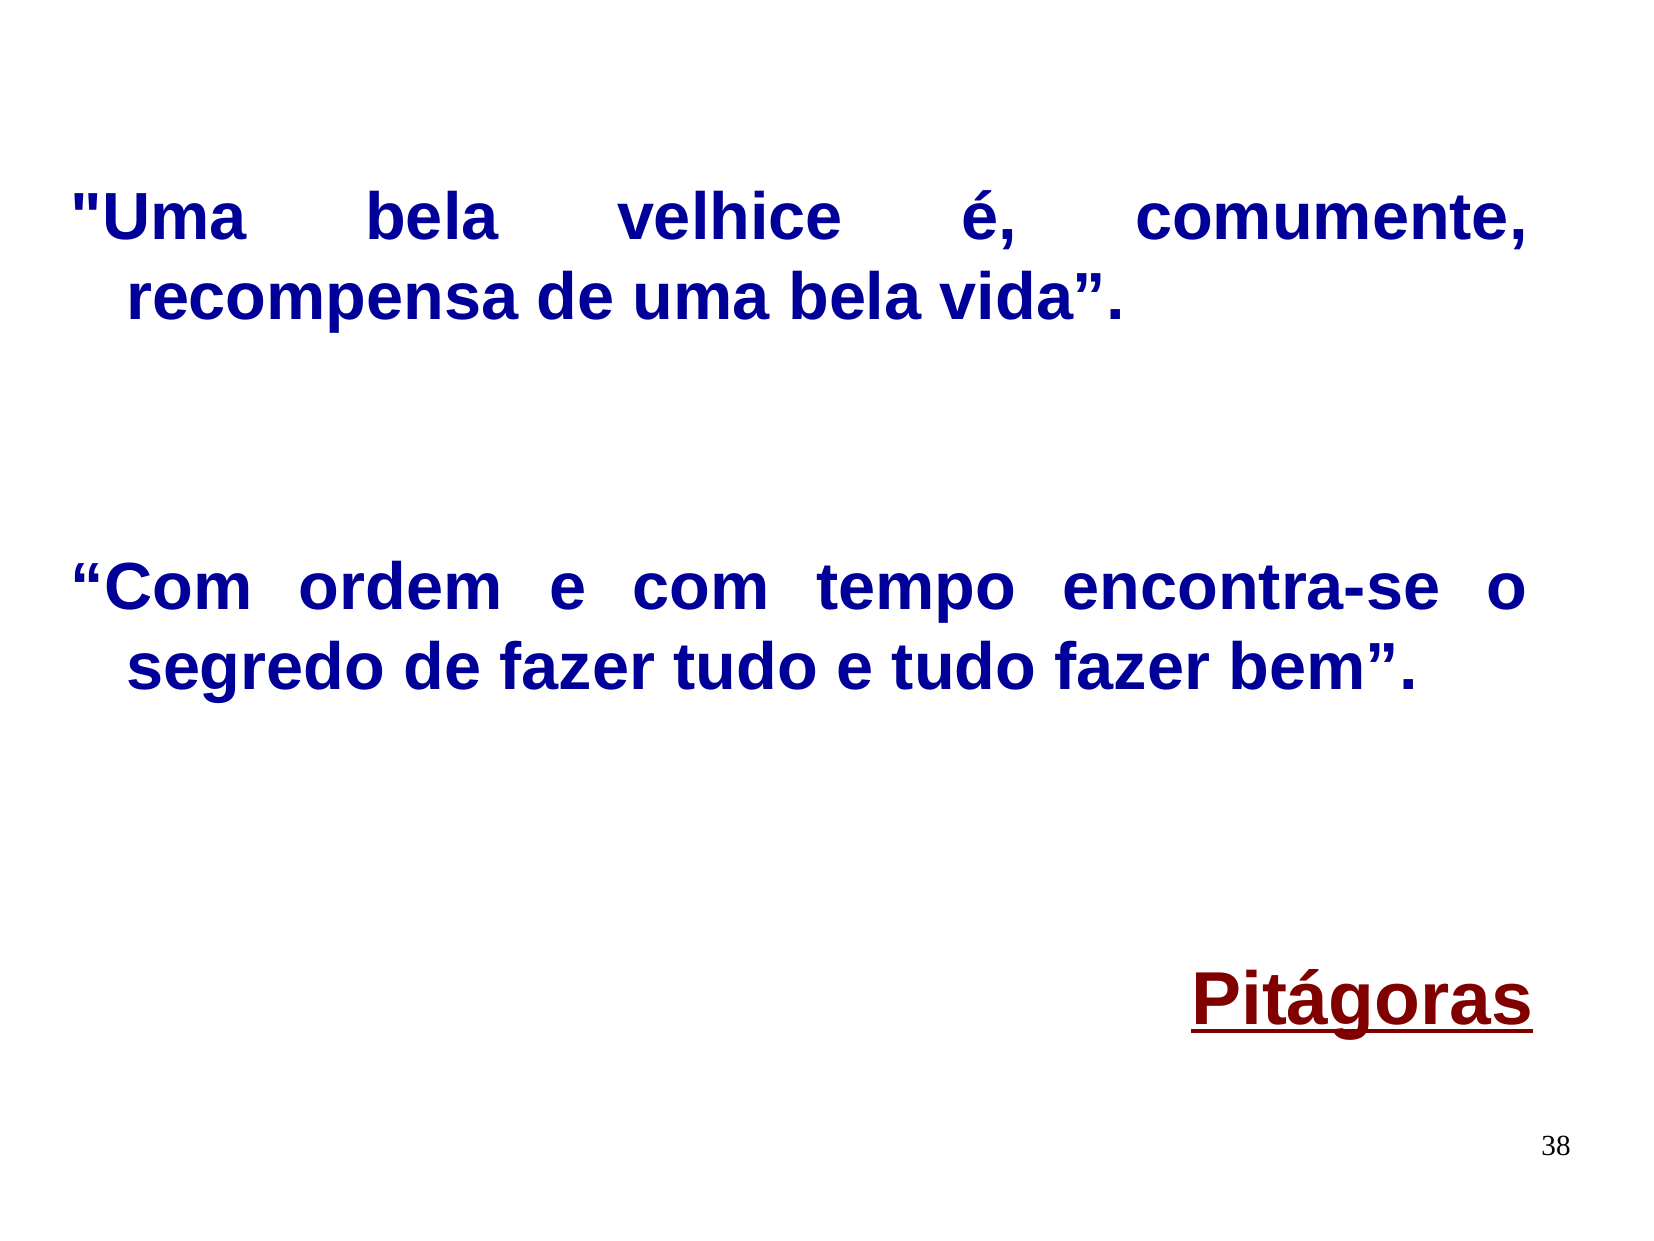

"Uma bela velhice é, comumente, recompensa de uma bela vida”.
“Com ordem e com tempo encontra-se o segredo de fazer tudo e tudo fazer bem”.
Pitágoras
38